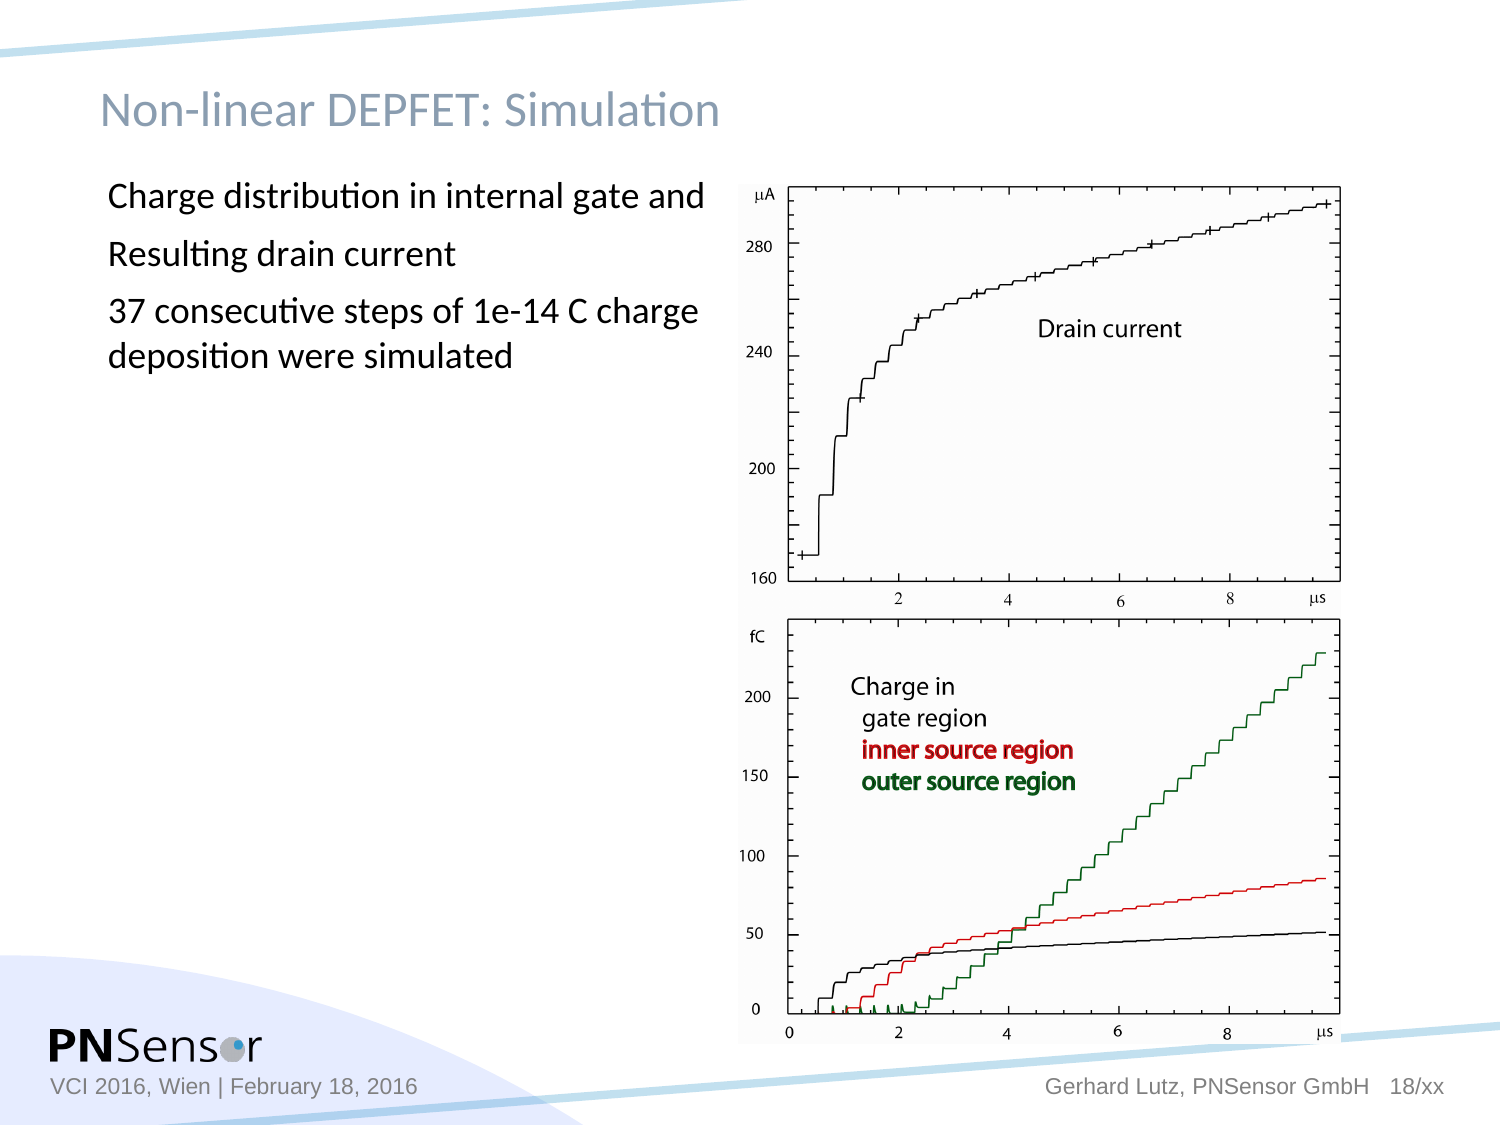

# Non-linear DEPFET: Simulation
Charge distribution in internal gate and
Resulting drain current
37 consecutive steps of 1e-14 C charge deposition were simulated